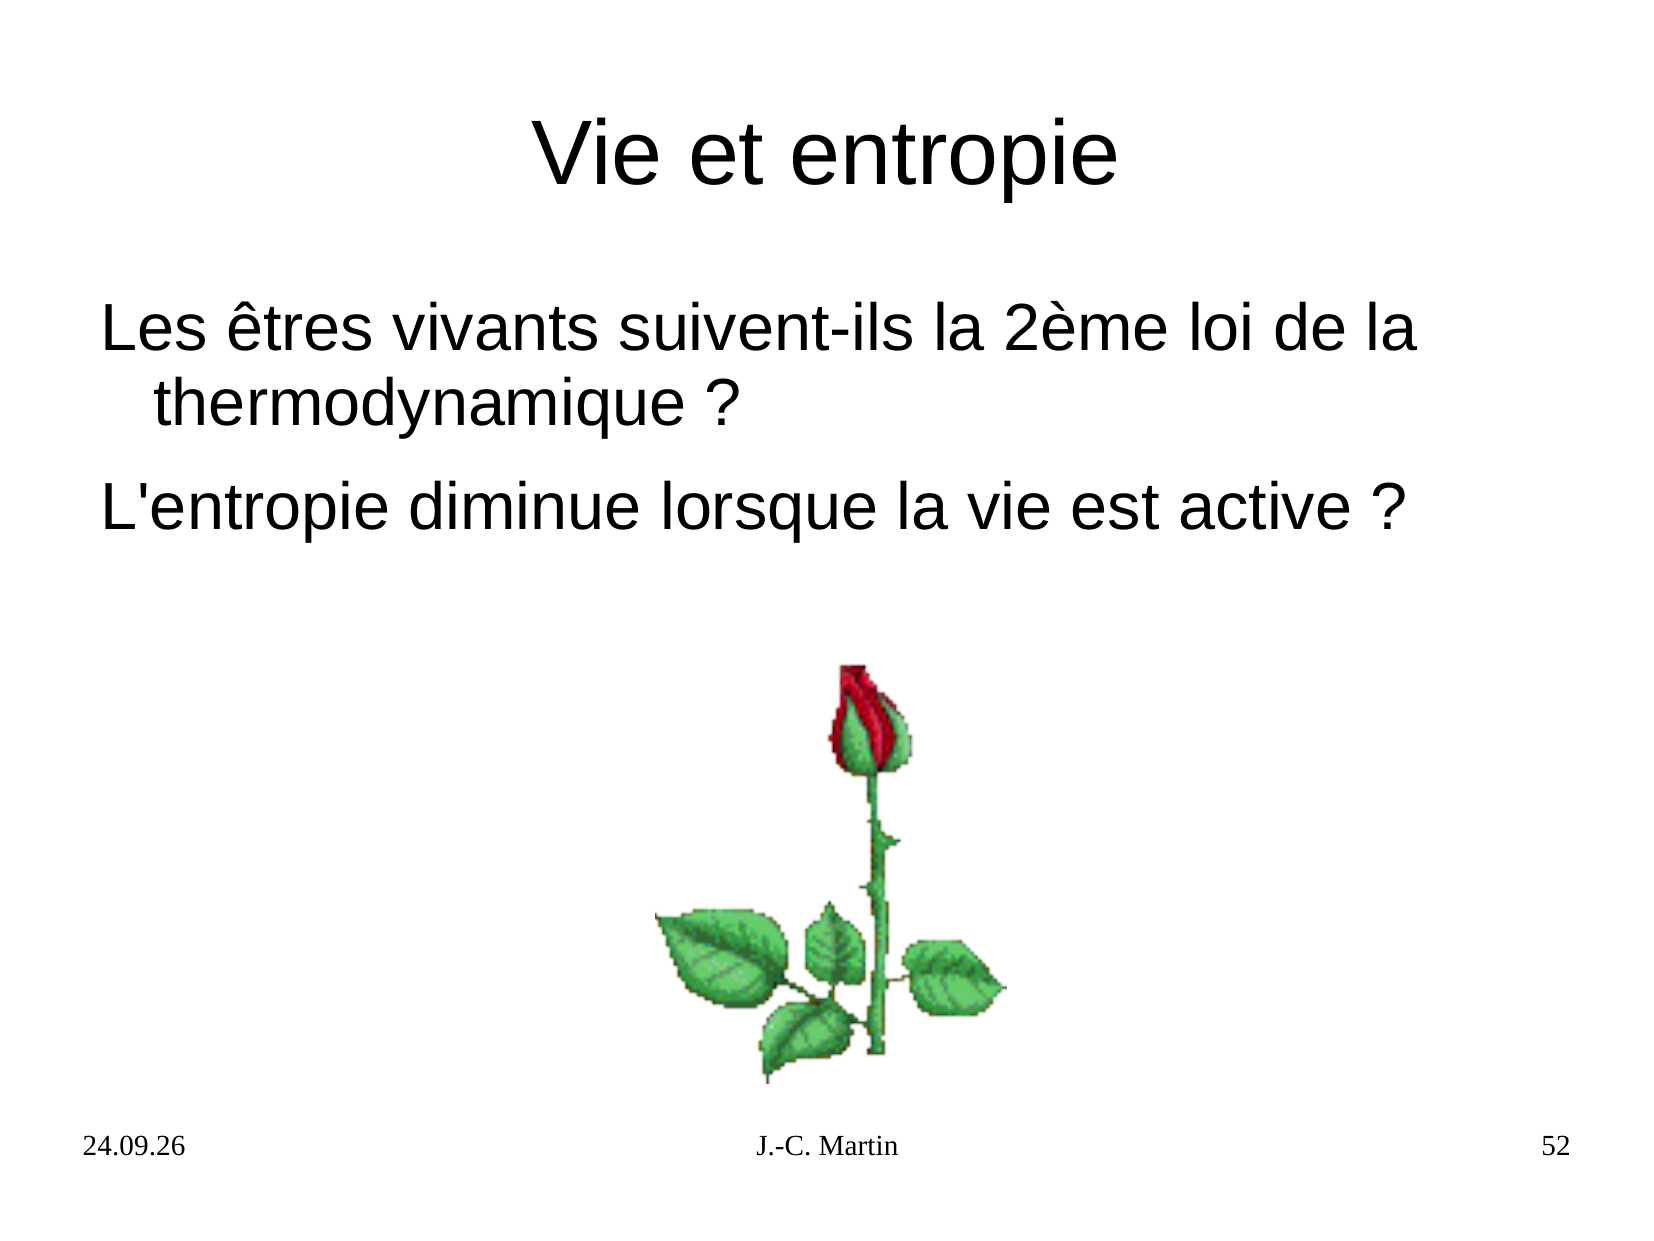

# Vie et entropie
Les êtres vivants suivent-ils la 2ème loi de la thermodynamique ?
L'entropie diminue lorsque la vie est active ?
J.-C. Martin
52